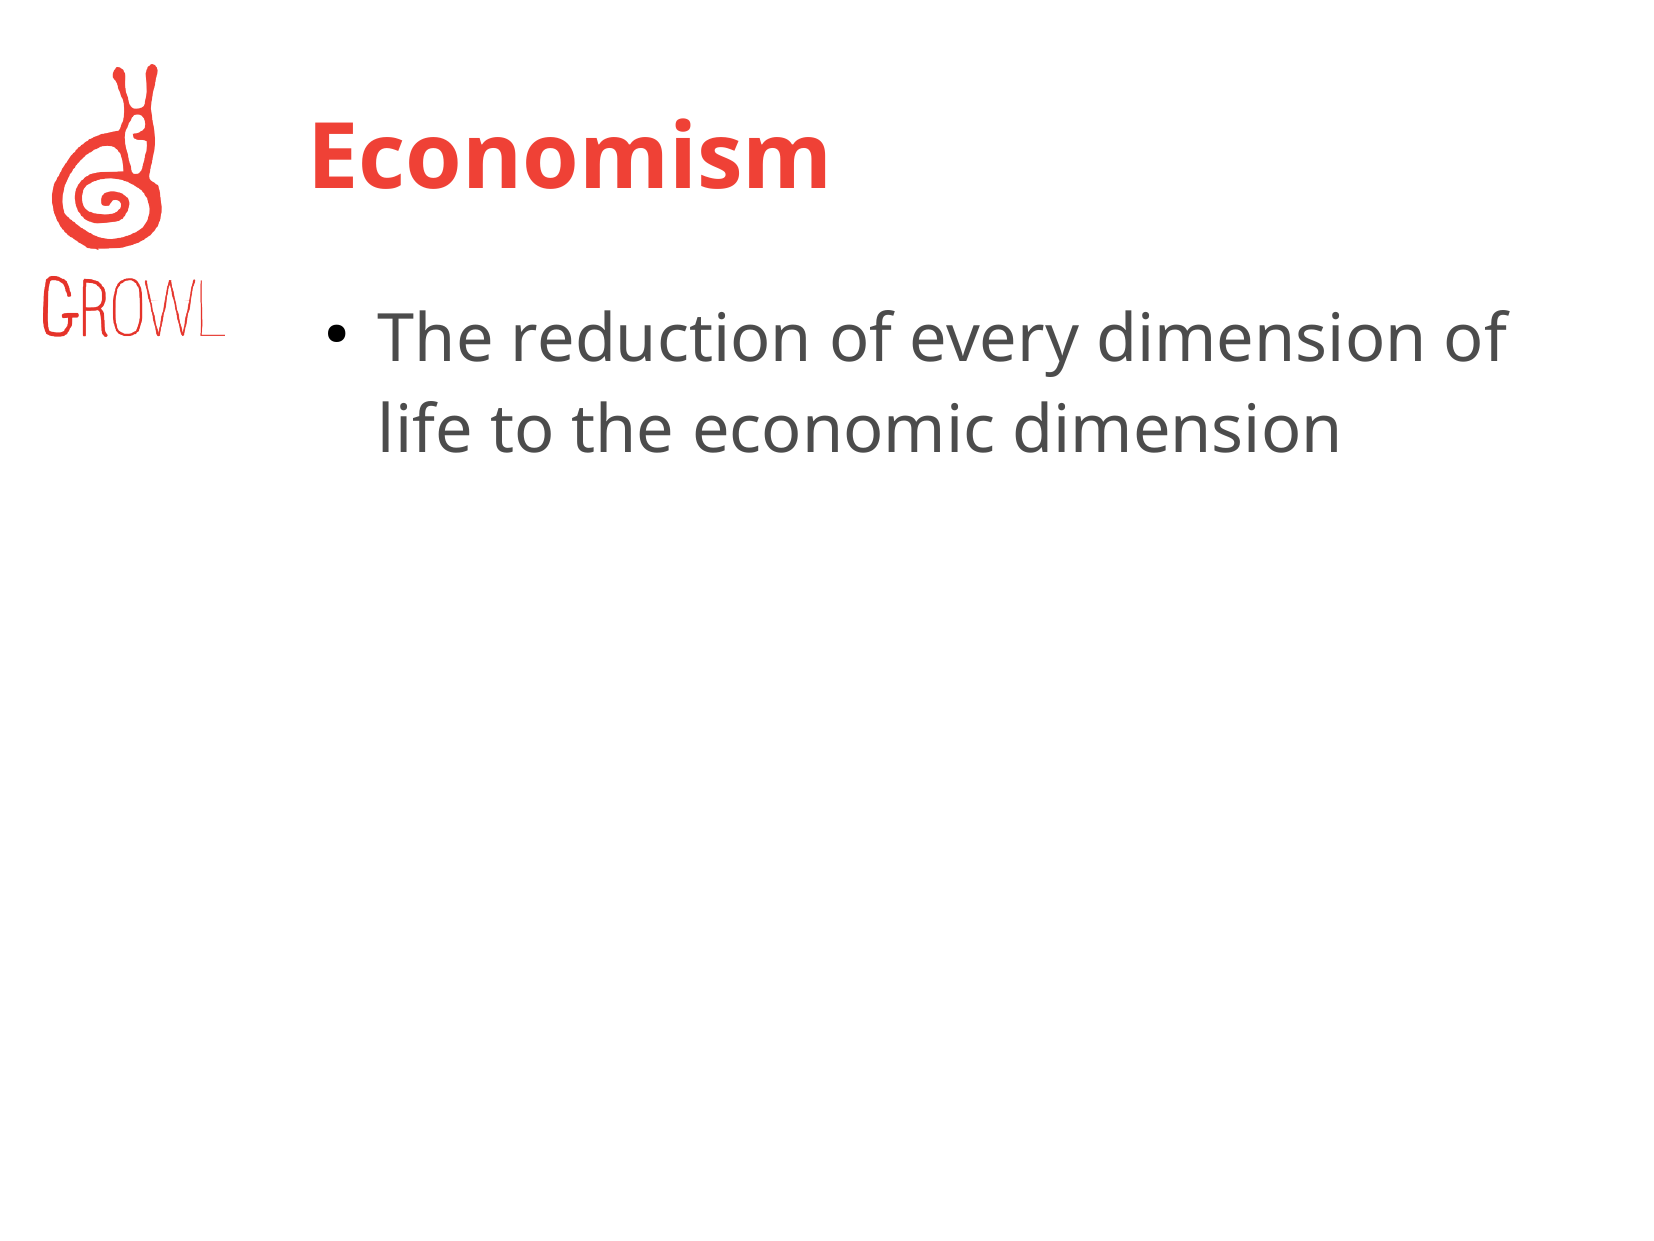

# Economism
The reduction of every dimension of life to the economic dimension